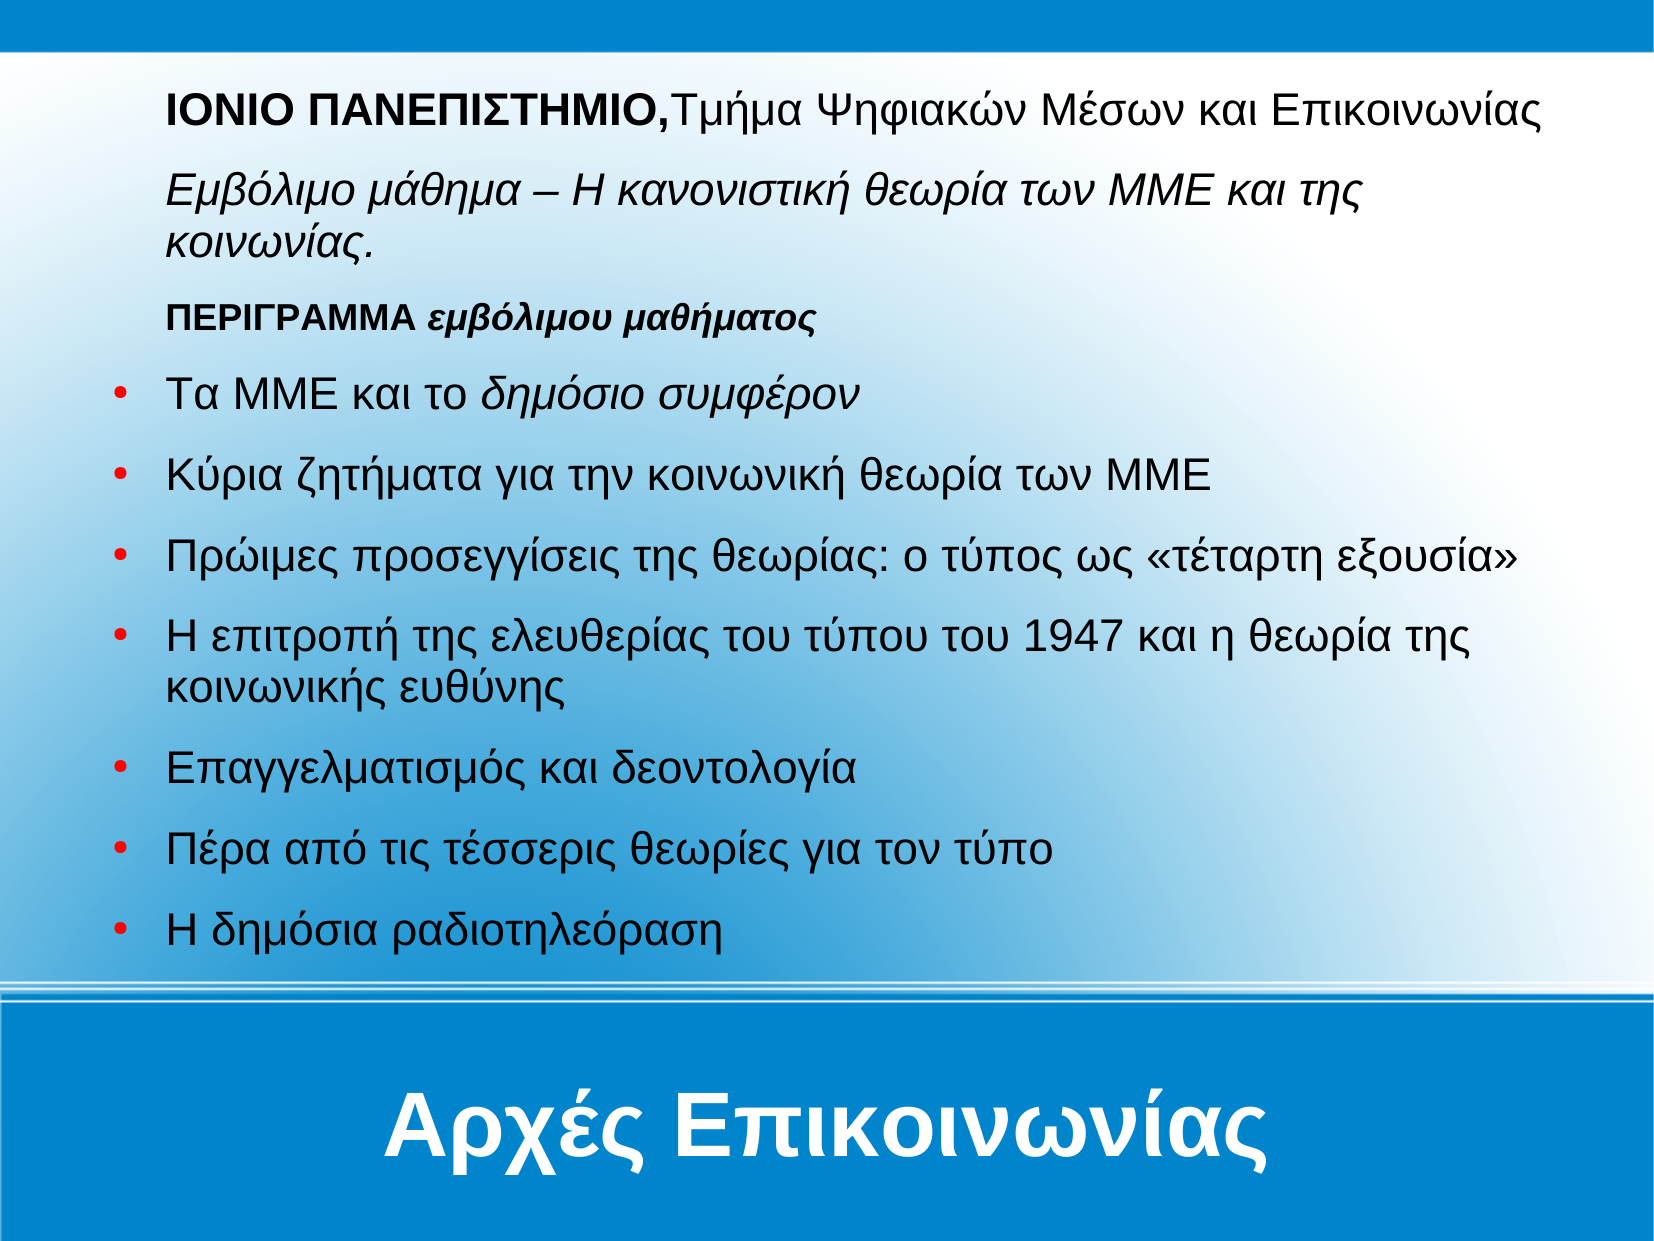

ΙΟΝΙΟ ΠΑΝΕΠΙΣΤΗΜΙΟ,Τμήμα Ψηφιακών Μέσων και Επικοινωνίας
Εμβόλιμο μάθημα – Η κανονιστική θεωρία των ΜΜΕ και της κοινωνίας.
ΠΕΡΙΓΡΑΜΜΑ εμβόλιμου μαθήματος
Τα ΜΜΕ και το δημόσιο συμφέρον
Κύρια ζητήματα για την κοινωνική θεωρία των ΜΜΕ
Πρώιμες προσεγγίσεις της θεωρίας: ο τύπος ως «τέταρτη εξουσία»
Η επιτροπή της ελευθερίας του τύπου του 1947 και η θεωρία της κοινωνικής ευθύνης
Επαγγελματισμός και δεοντολογία
Πέρα από τις τέσσερις θεωρίες για τον τύπο
Η δημόσια ραδιοτηλεόραση
# Αρχές Επικοινωνίας